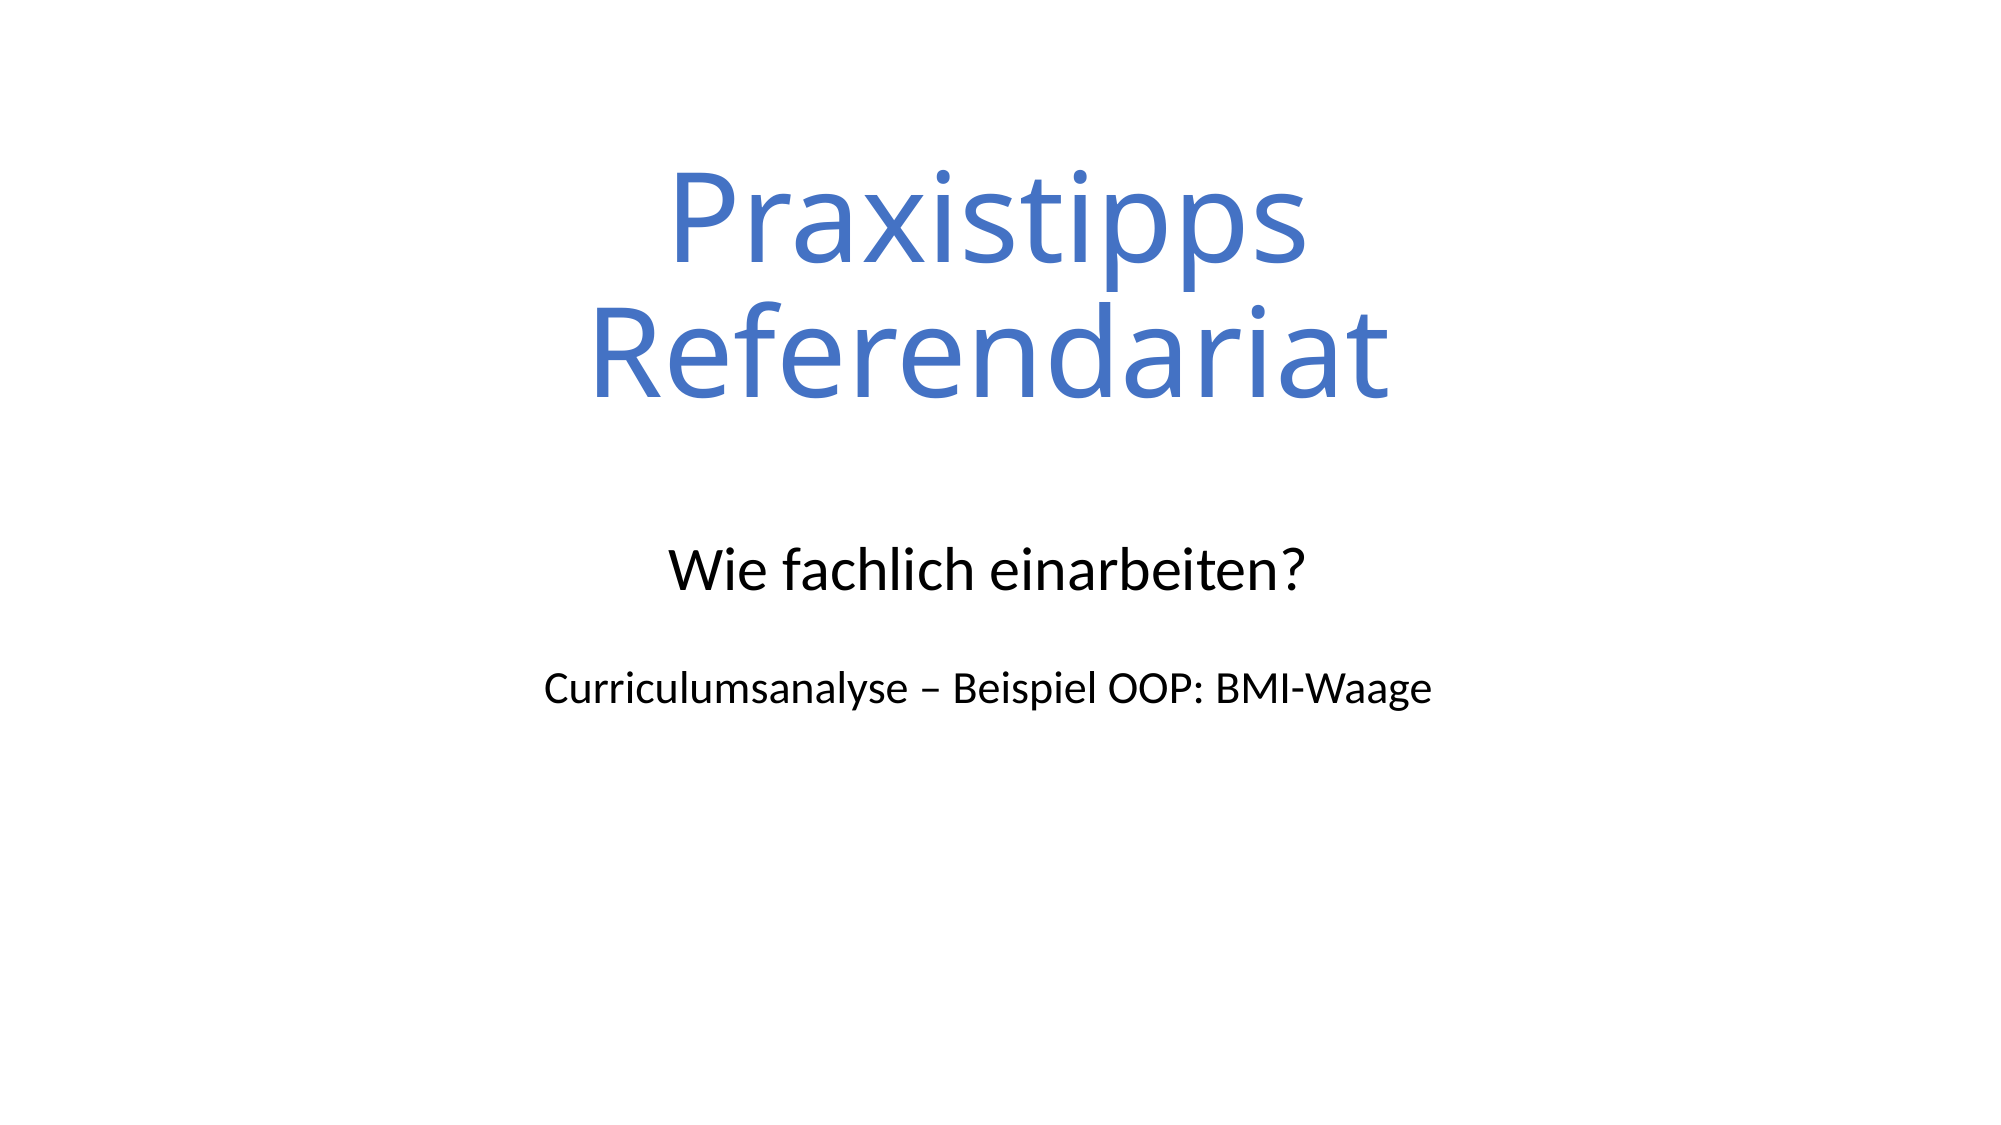

# Praxistipps Referendariat
Wie fachlich einarbeiten?
Curriculumsanalyse – Beispiel OOP: BMI-Waage